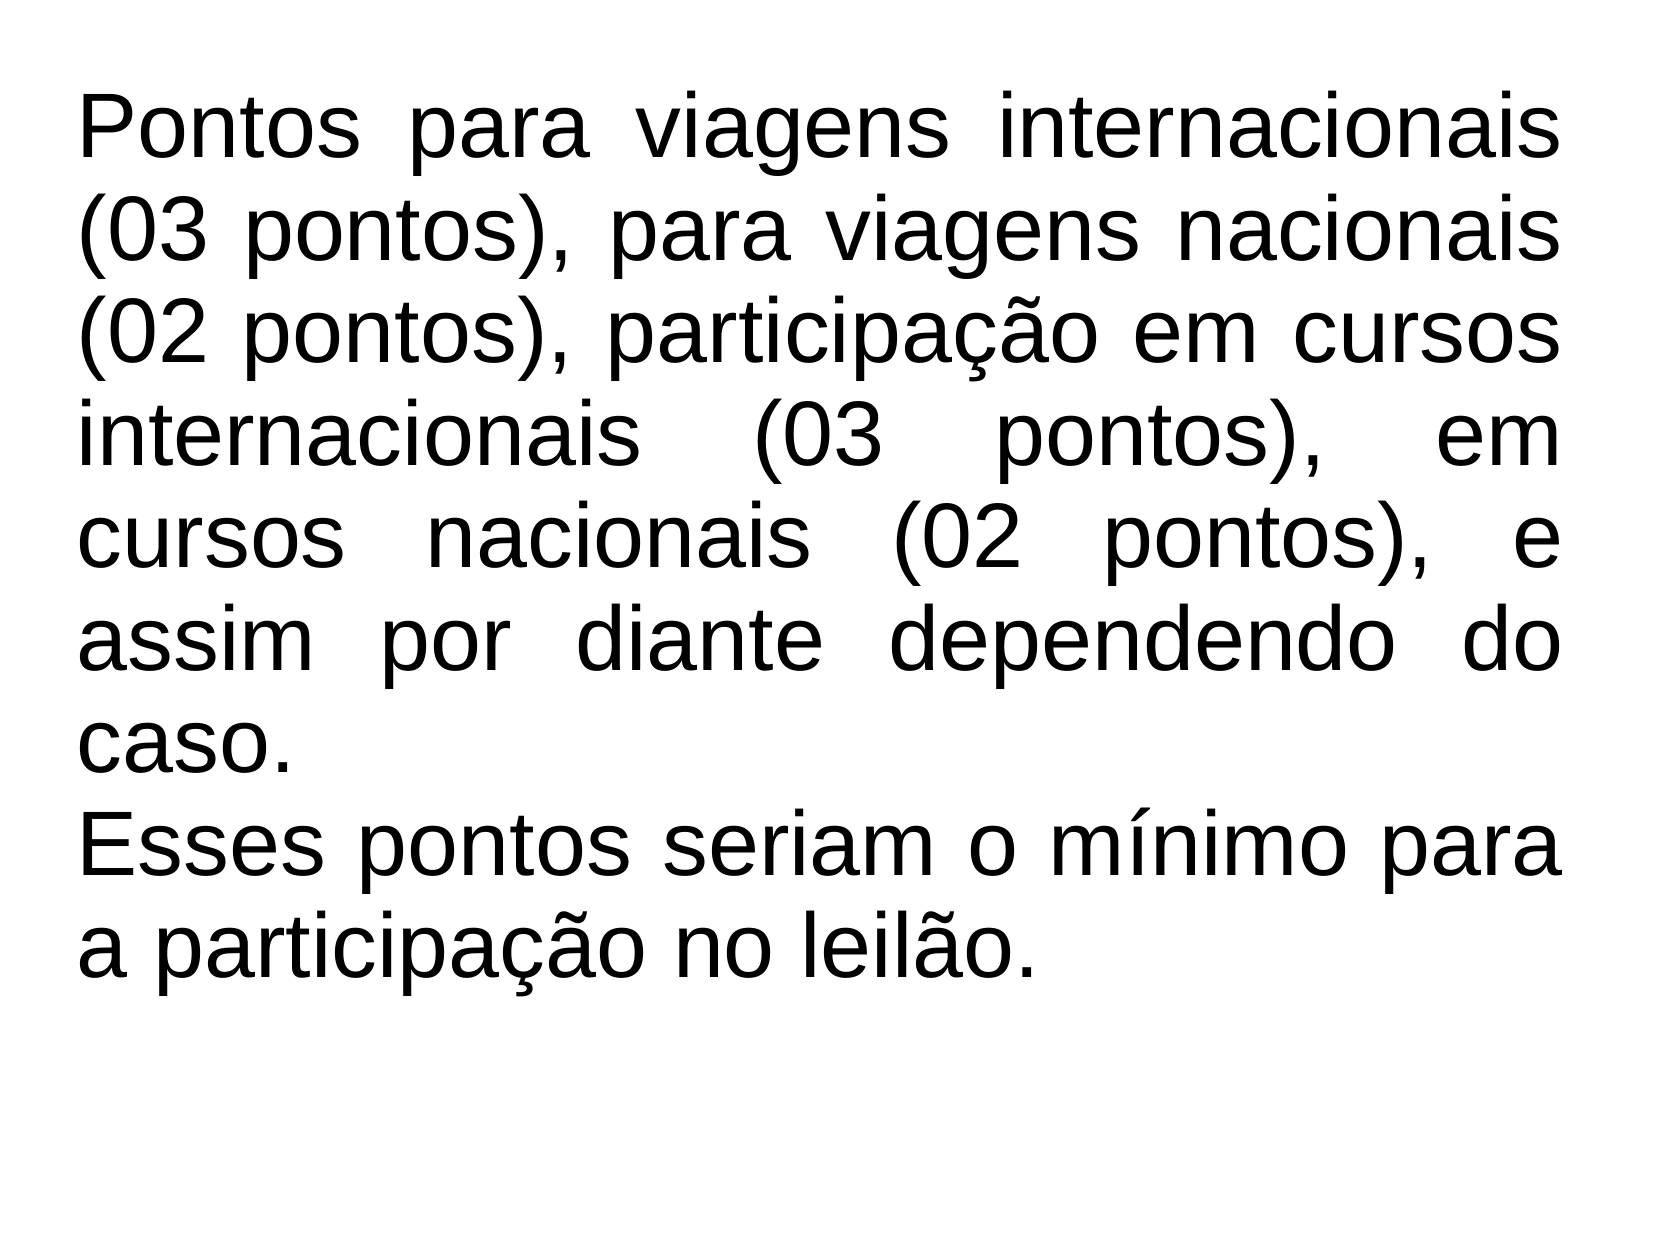

# Pontos para viagens internacionais (03 pontos), para viagens nacionais (02 pontos), participação em cursos internacionais (03 pontos), em cursos nacionais (02 pontos), e assim por diante dependendo do caso. Esses pontos seriam o mínimo para a participação no leilão.